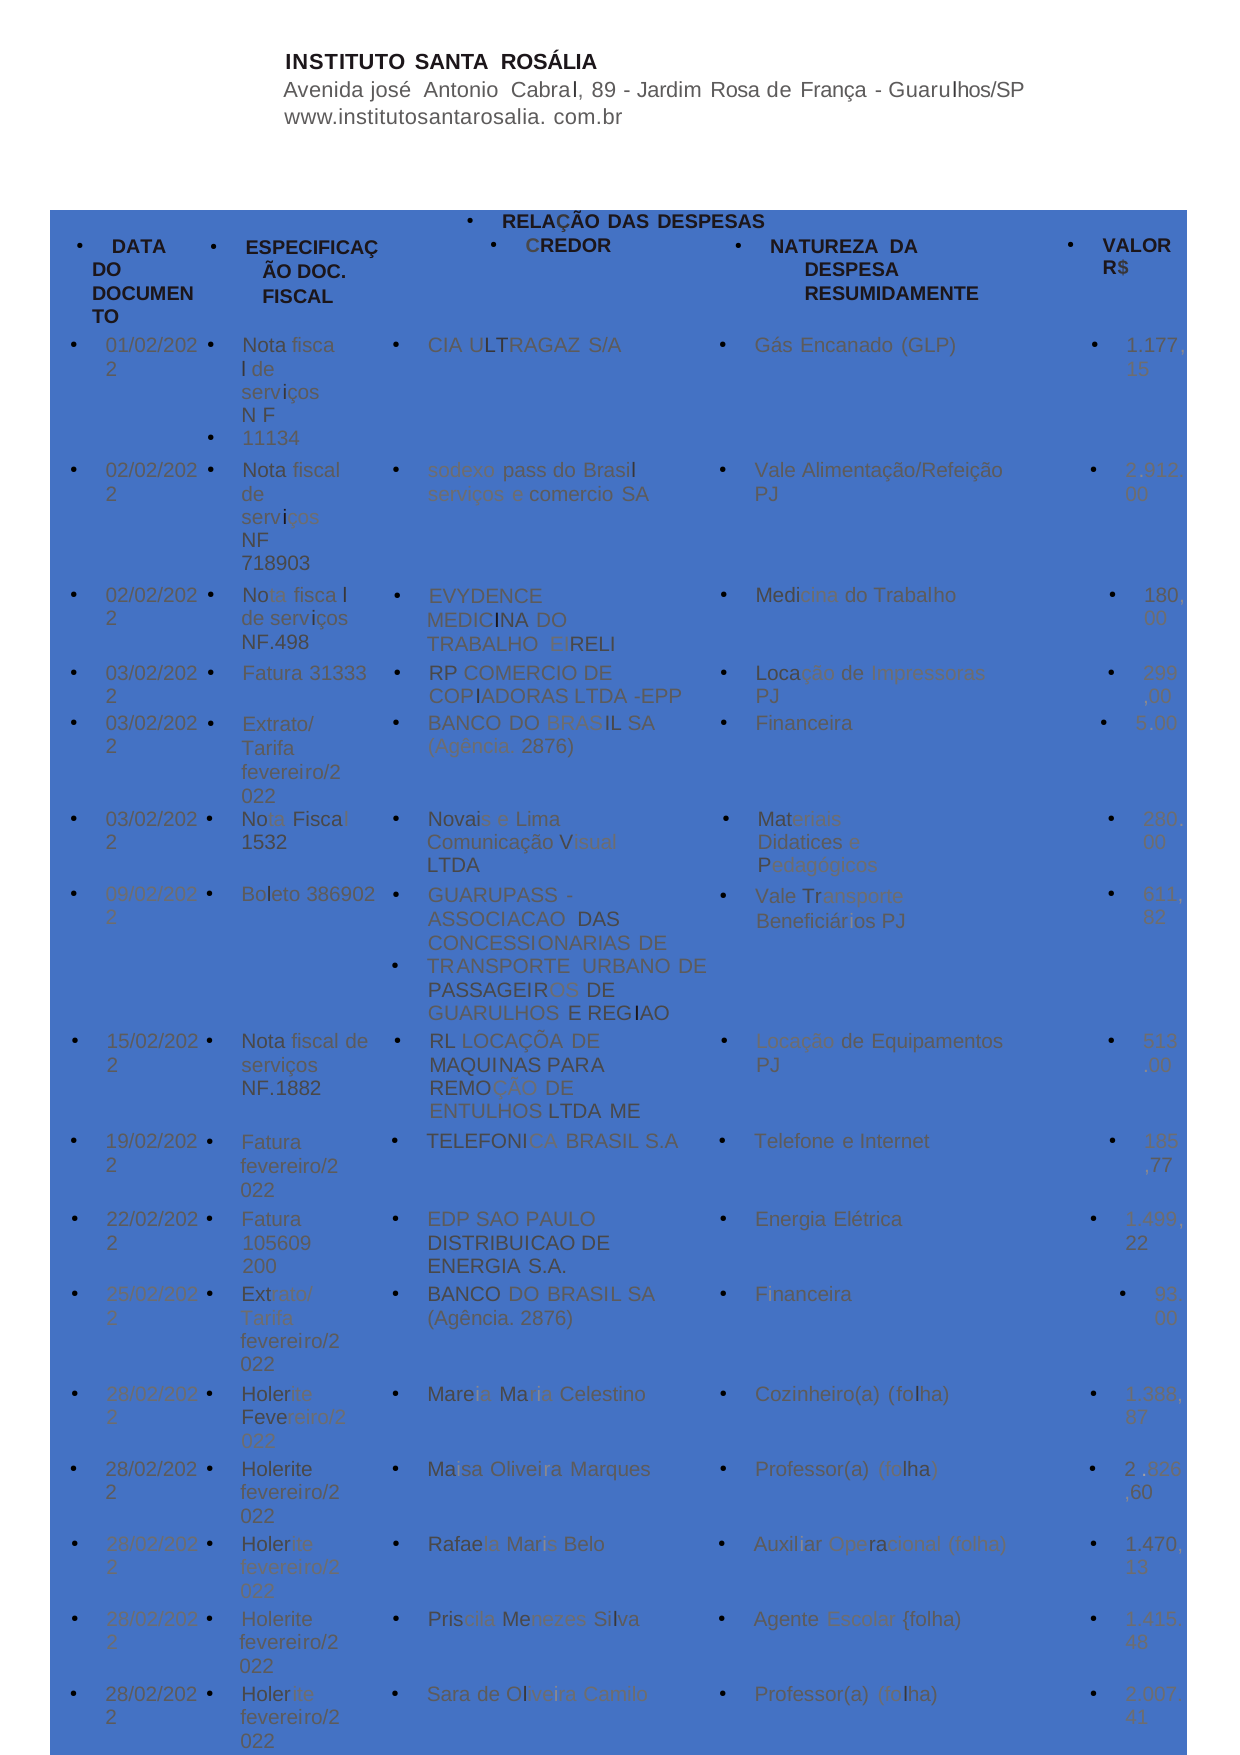

INSTITUTO SANTA ROSÁLIA
Avenida josé Antonio Cabral, 89 - Jardim Rosa de França - Guarulhos/SP www.institutosantarosalia. com.br
| RELAÇÃO DAS DESPESAS | | | | |
| --- | --- | --- | --- | --- |
| DATA DO DOCUMENTO | ESPECIFICAÇÃO DOC. FISCAL | CREDOR | NATUREZA DA DESPESA RESUMIDAMENTE | VALOR R$ |
| 01/02/2022 | Nota fisca l de serviços N F 11134 | CIA ULTRAGAZ S/A | Gás Encanado (GLP) | 1.177,15 |
| 02/02/2022 | Nota fiscal de serviços NF 718903 | sodexo pass do Brasil serviços e comercio SA | Vale Alimentação/Refeição PJ | 2.912.00 |
| 02/02/2022 | Nota fisca l de serviços NF.498 | EVYDENCE MEDICINA DO TRABALHO EIRELI | Medicina do Trabalho | 180,00 |
| 03/02/2022 | Fatura 31333 | RP COMERCIO DE COPIADORAS LTDA -EPP | Locação de Impressoras PJ | 299 ,00 |
| 03/02/2022 | Extrato/Tarifa fevereiro/2022 | BANCO DO BRASIL SA (Agência. 2876) | Financeira | 5.00 |
| 03/02/2022 | Nota Fiscal 1532 | Novais e Lima Comunicação Visual LTDA | Materiais Didatices e Pedagógicos | 280.00 |
| 09/02/2022 | Boleto 386902 | GUARUPASS - ASSOCIACAO DAS CONCESSIONARIAS DE TRANSPORTE URBANO DE PASSAGEIROS DE GUARULHOS E REGIAO | Vale Transporte Beneficiários PJ | 611,82 |
| 15/02/2022 | Nota fiscal de serviços NF.1882 | RL LOCAÇÕA DE MAQUINAS PARA REMOÇÃO DE ENTULHOS LTDA ME | Locação de Equipamentos PJ | 513 .00 |
| 19/02/2022 | Fatura fevereiro/2022 | TELEFONICA BRASIL S.A | Telefone e Internet | 185 ,77 |
| 22/02/2022 | Fatura 105609200 | EDP SAO PAULO DISTRIBUICAO DE ENERGIA S.A. | Energia Elétrica | 1.499,22 |
| 25/02/2022 | Extrato/Tarifa fevereiro/2022 | BANCO DO BRASIL SA (Agência. 2876) | Financeira | 93.00 |
| 28/02/2022 | Holerite Fevereiro/2022 | Mareia Maria Celestino | Cozinheiro(a) (folha) | 1.388,87 |
| 28/02/2022 | Holerite fevereiro/2022 | Maisa Oliveira Marques | Professor(a) (folha) | 2 .826 ,60 |
| 28/02/2022 | Holerite fevereiro/2022 | Rafaela Maris Belo | Auxiliar Operacional (folha) | 1.470,13 |
| 28/02/2022 | Holerite fevereiro/2022 | Priscila Menezes Silva | Agente Escolar {folha) | 1.415.48 |
| 28/02/2022 | Holerite fevereiro/2022 | Sara de Oliveira Camilo | Professor(a) (folha) | 2.007.41 |
| 28/02/2022 | Holerite fevereiro/2022 | Fernanda do Nascimento Rodrigues Moncao | Coordenador( a) Pedagógico{a) Geral (folha) | 3 .002,88 |
| 28/02/2022 | Holerite fevereiro/2022 | Maria Araújo da Silva | Professor(a) (fo lha) | 2.852,38 |
| 28/02/2022 | Holerite fevereiro/2022 | Lucia de Fatima Pereira | Diretor (a) (folha) | 3.301,38 |